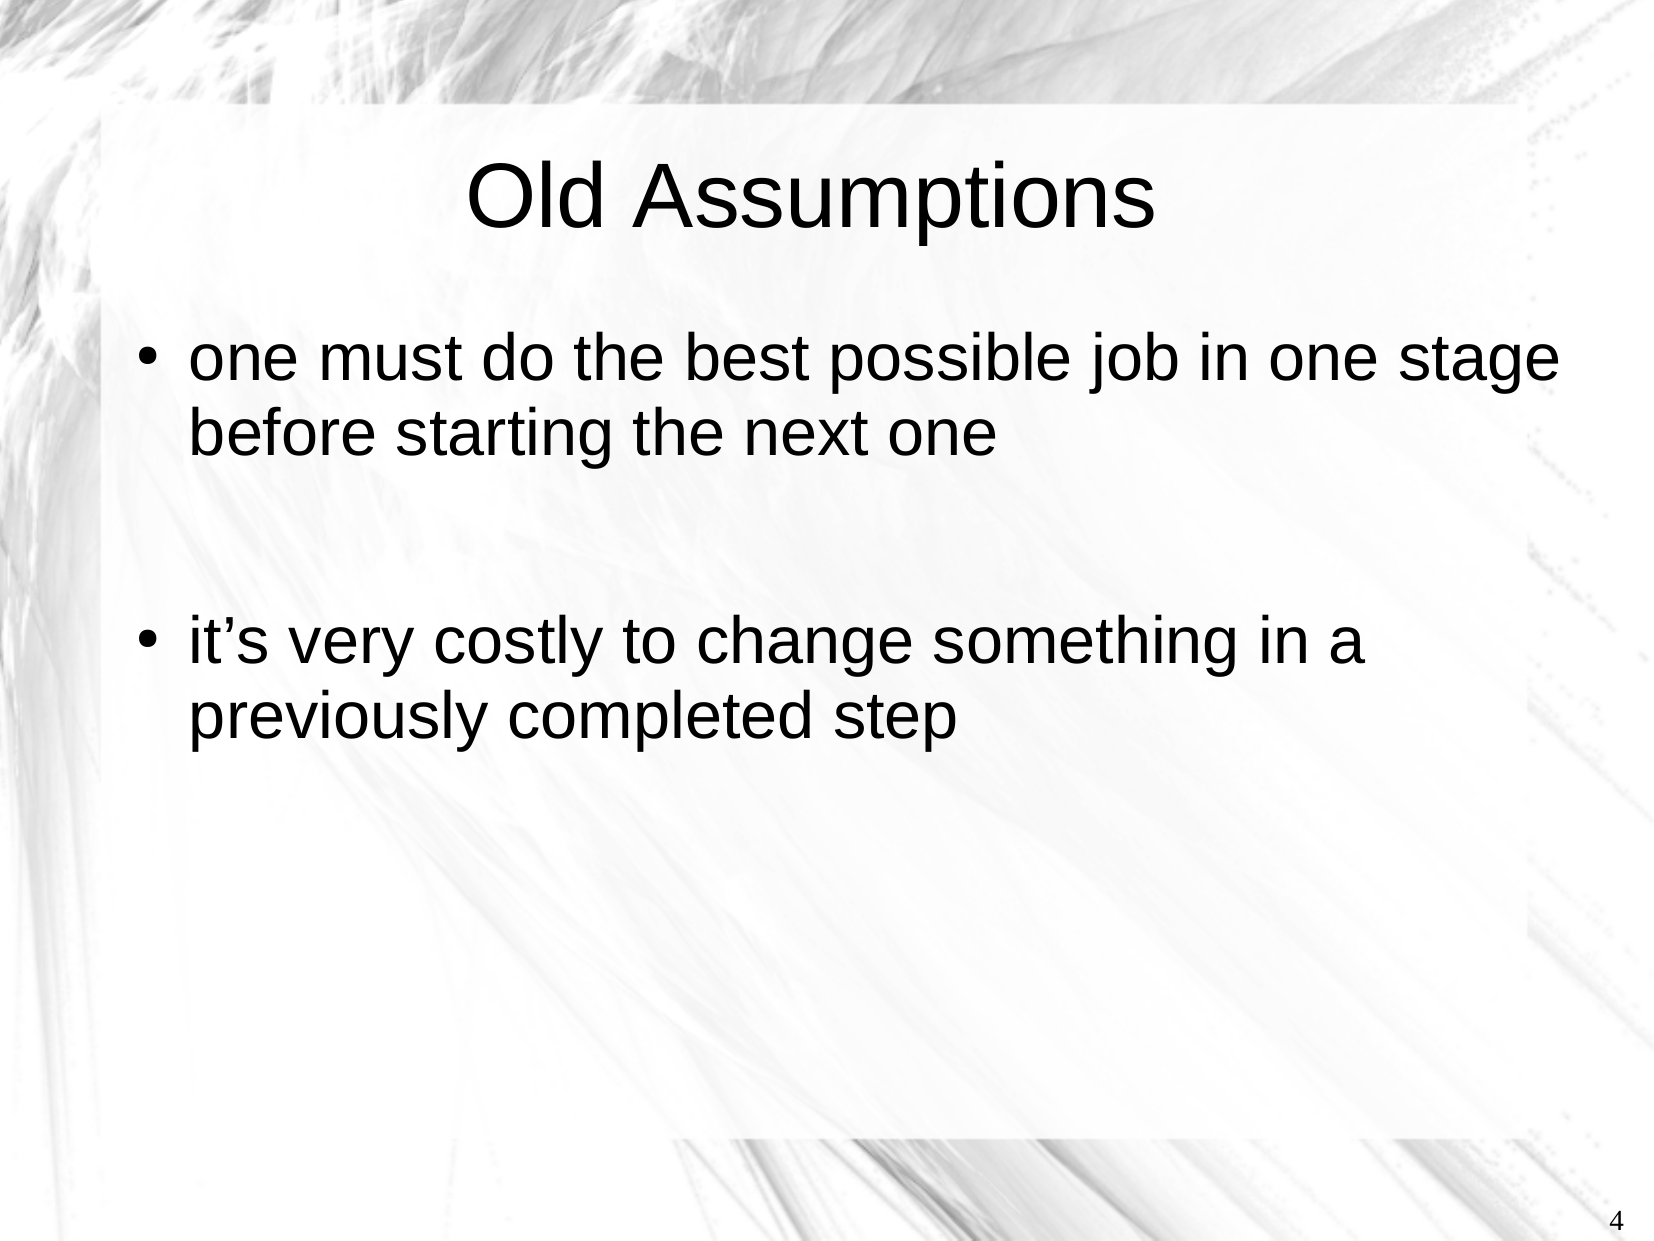

# Old Assumptions
one must do the best possible job in one stage before starting the next one
it’s very costly to change something in a previously completed step
4